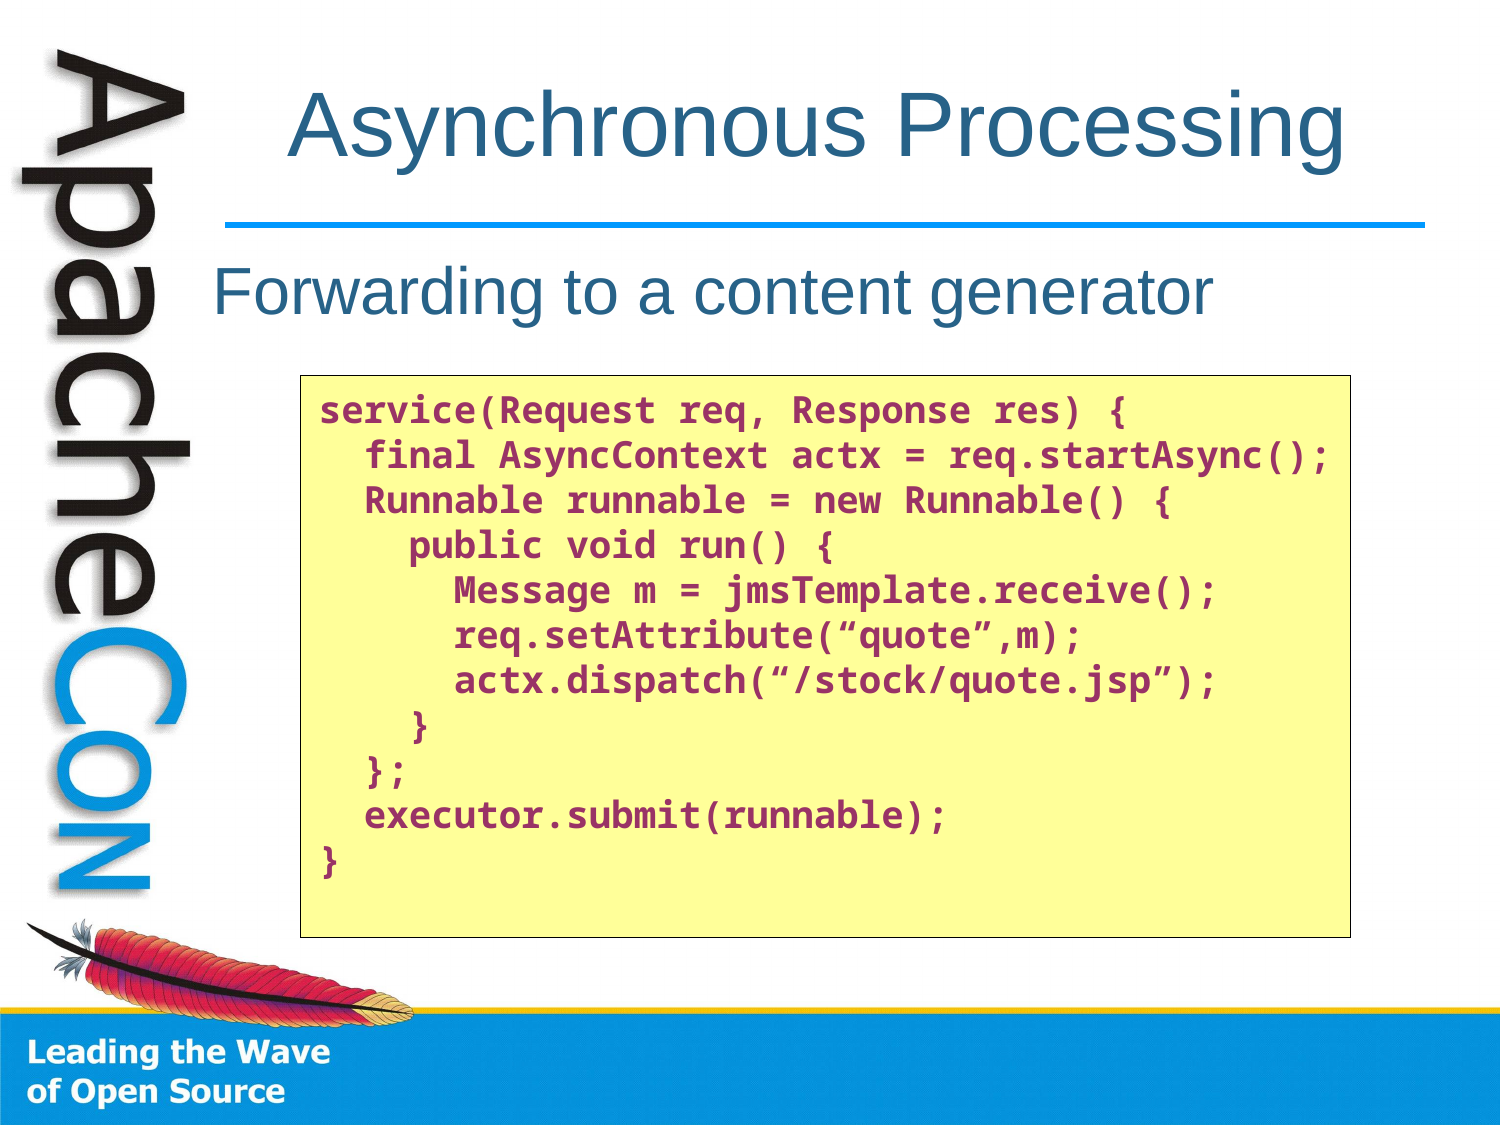

# Asynchronous Processing
Forwarding to a content generator
service(Request req, Response res) {
 final AsyncContext actx = req.startAsync();
 Runnable runnable = new Runnable() {
 public void run() {
 Message m = jmsTemplate.receive();
 req.setAttribute(“quote”,m);
 actx.dispatch(“/stock/quote.jsp”);
 }
 };
 executor.submit(runnable);
}